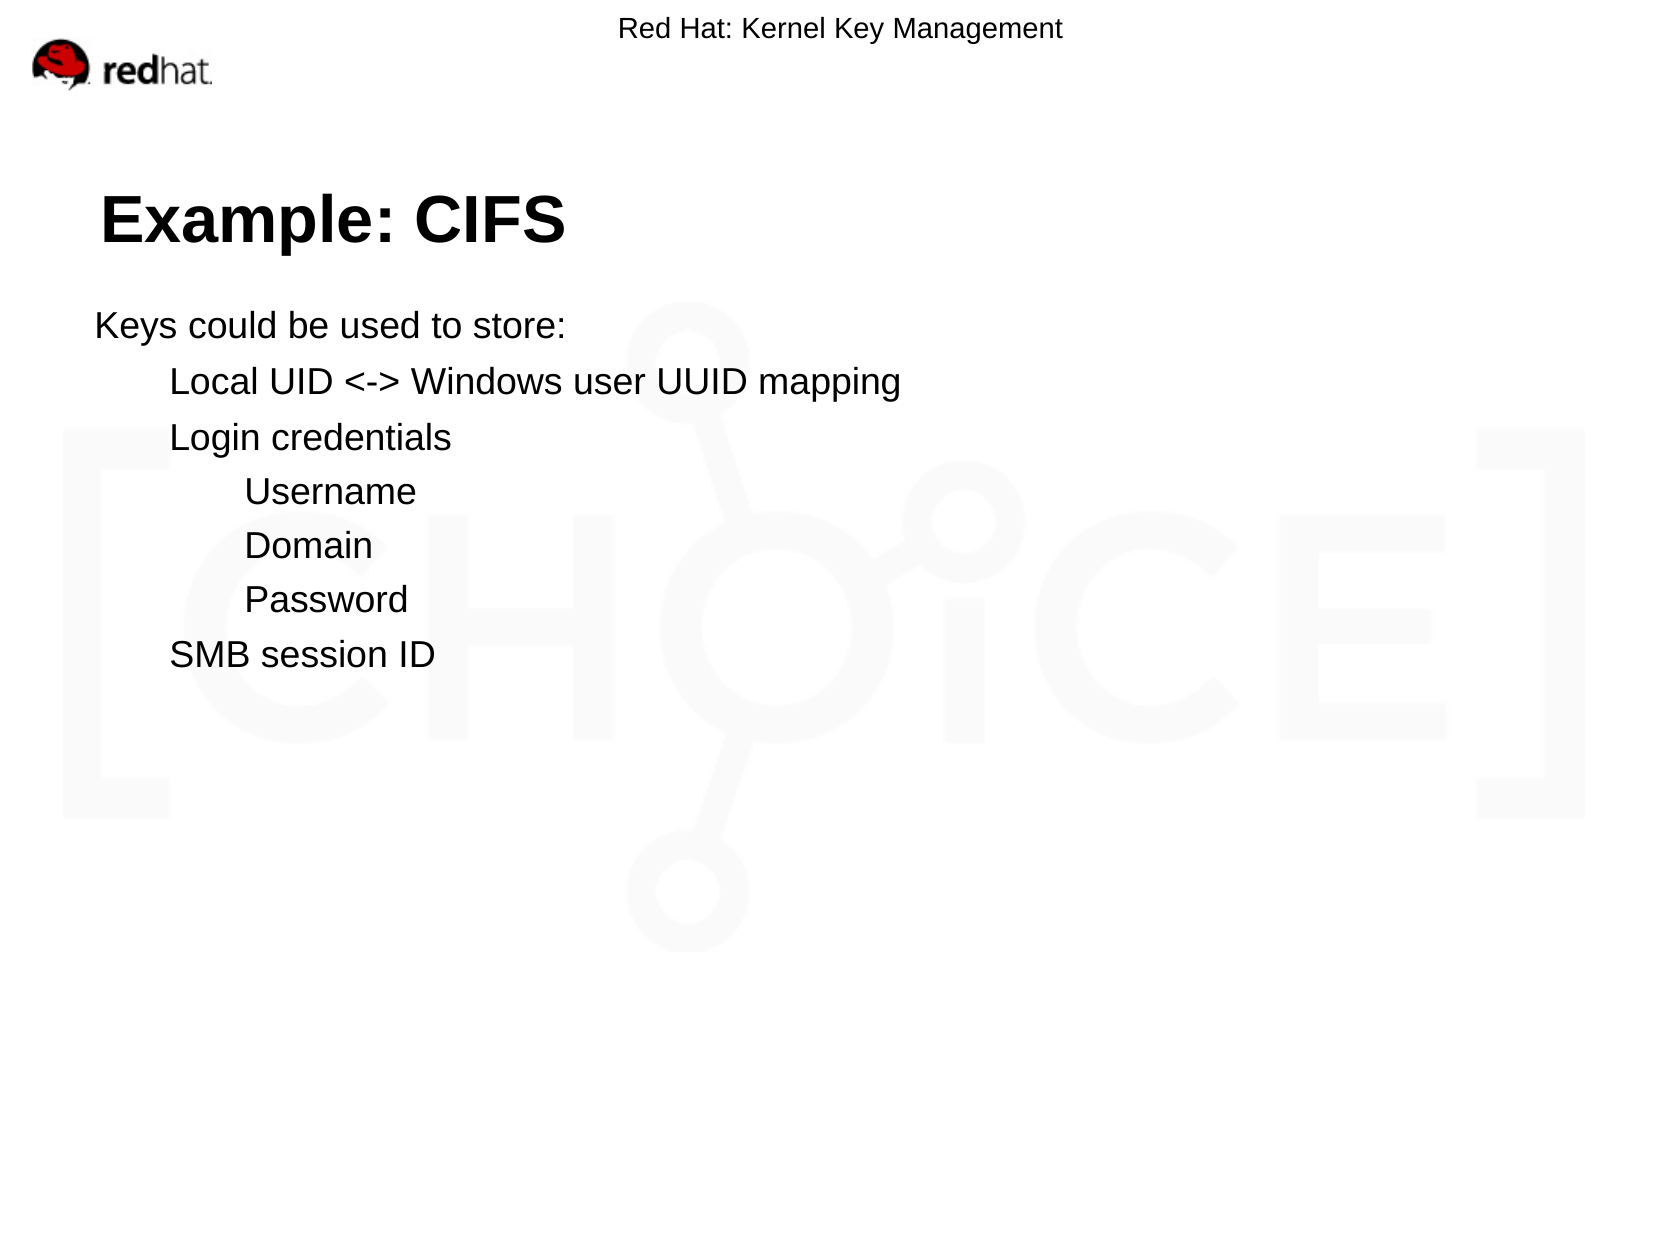

# Example: CIFS
Keys could be used to store:
Local UID <-> Windows user UUID mapping
Login credentials
Username
Domain
Password
SMB session ID